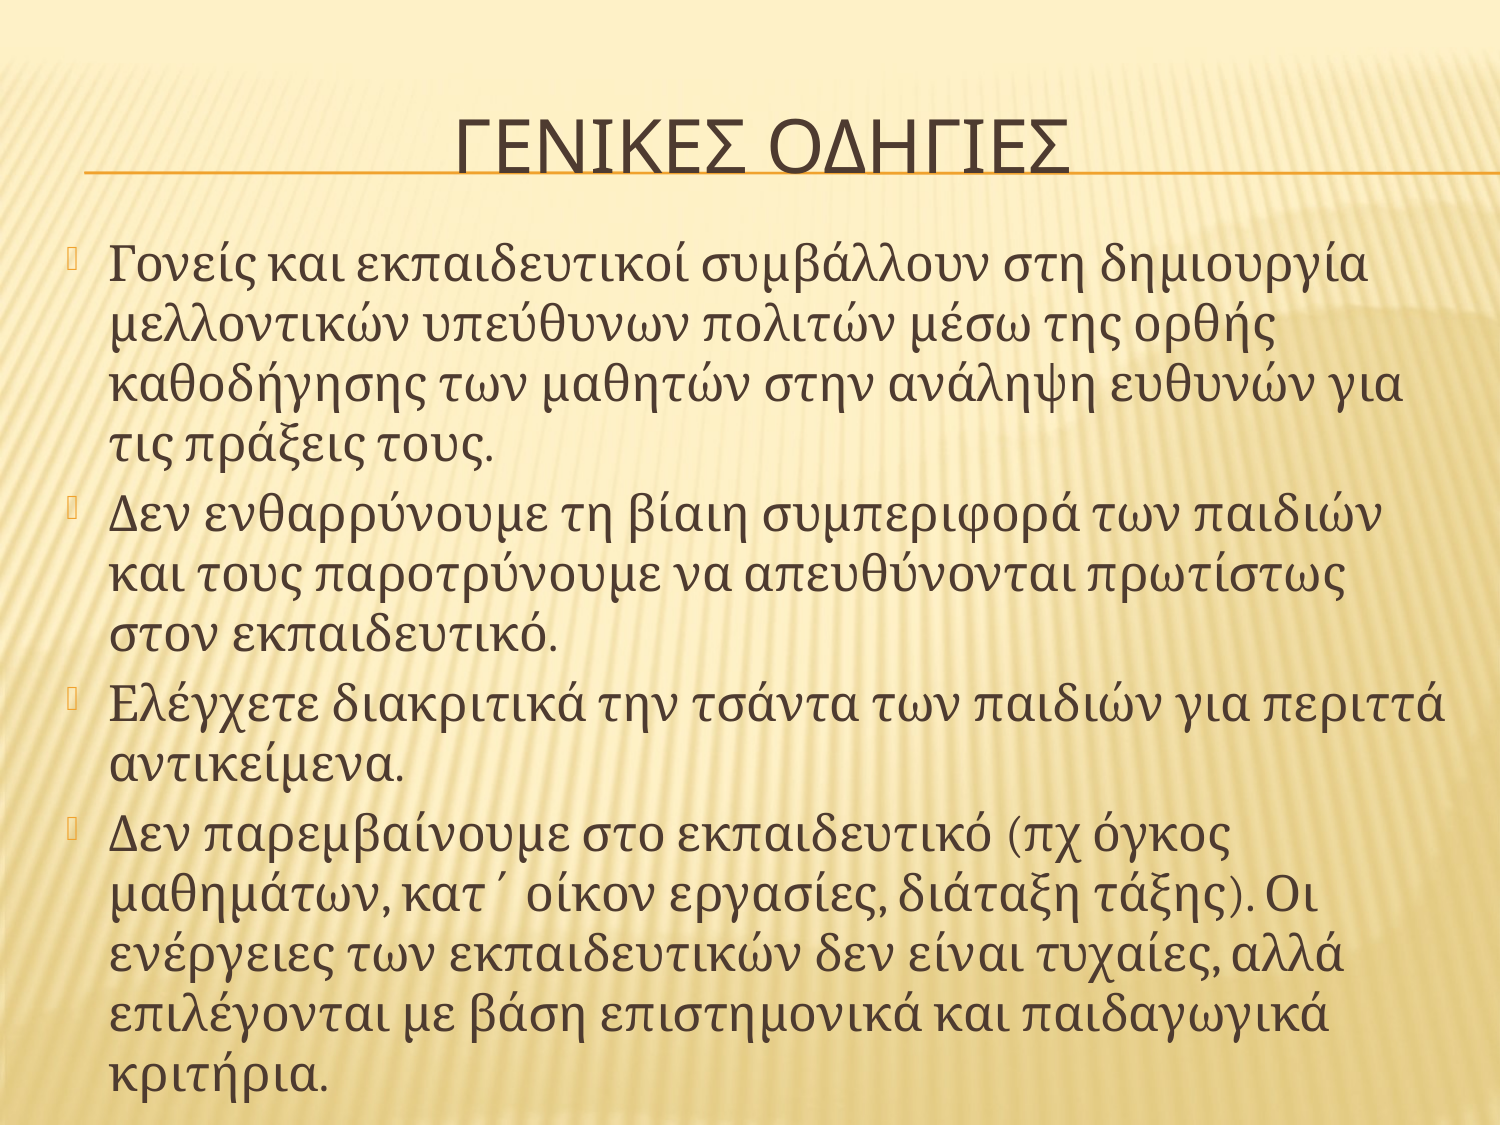

# Γενικεσ οδηγιεσ
Γονείς και εκπαιδευτικοί συμβάλλουν στη δημιουργία μελλοντικών υπεύθυνων πολιτών μέσω της ορθής καθοδήγησης των μαθητών στην ανάληψη ευθυνών για τις πράξεις τους.
Δεν ενθαρρύνουμε τη βίαιη συμπεριφορά των παιδιών και τους παροτρύνουμε να απευθύνονται πρωτίστως στον εκπαιδευτικό.
Ελέγχετε διακριτικά την τσάντα των παιδιών για περιττά αντικείμενα.
Δεν παρεμβαίνουμε στο εκπαιδευτικό (πχ όγκος μαθημάτων, κατ΄ οίκον εργασίες, διάταξη τάξης). Οι ενέργειες των εκπαιδευτικών δεν είναι τυχαίες, αλλά επιλέγονται με βάση επιστημονικά και παιδαγωγικά κριτήρια.